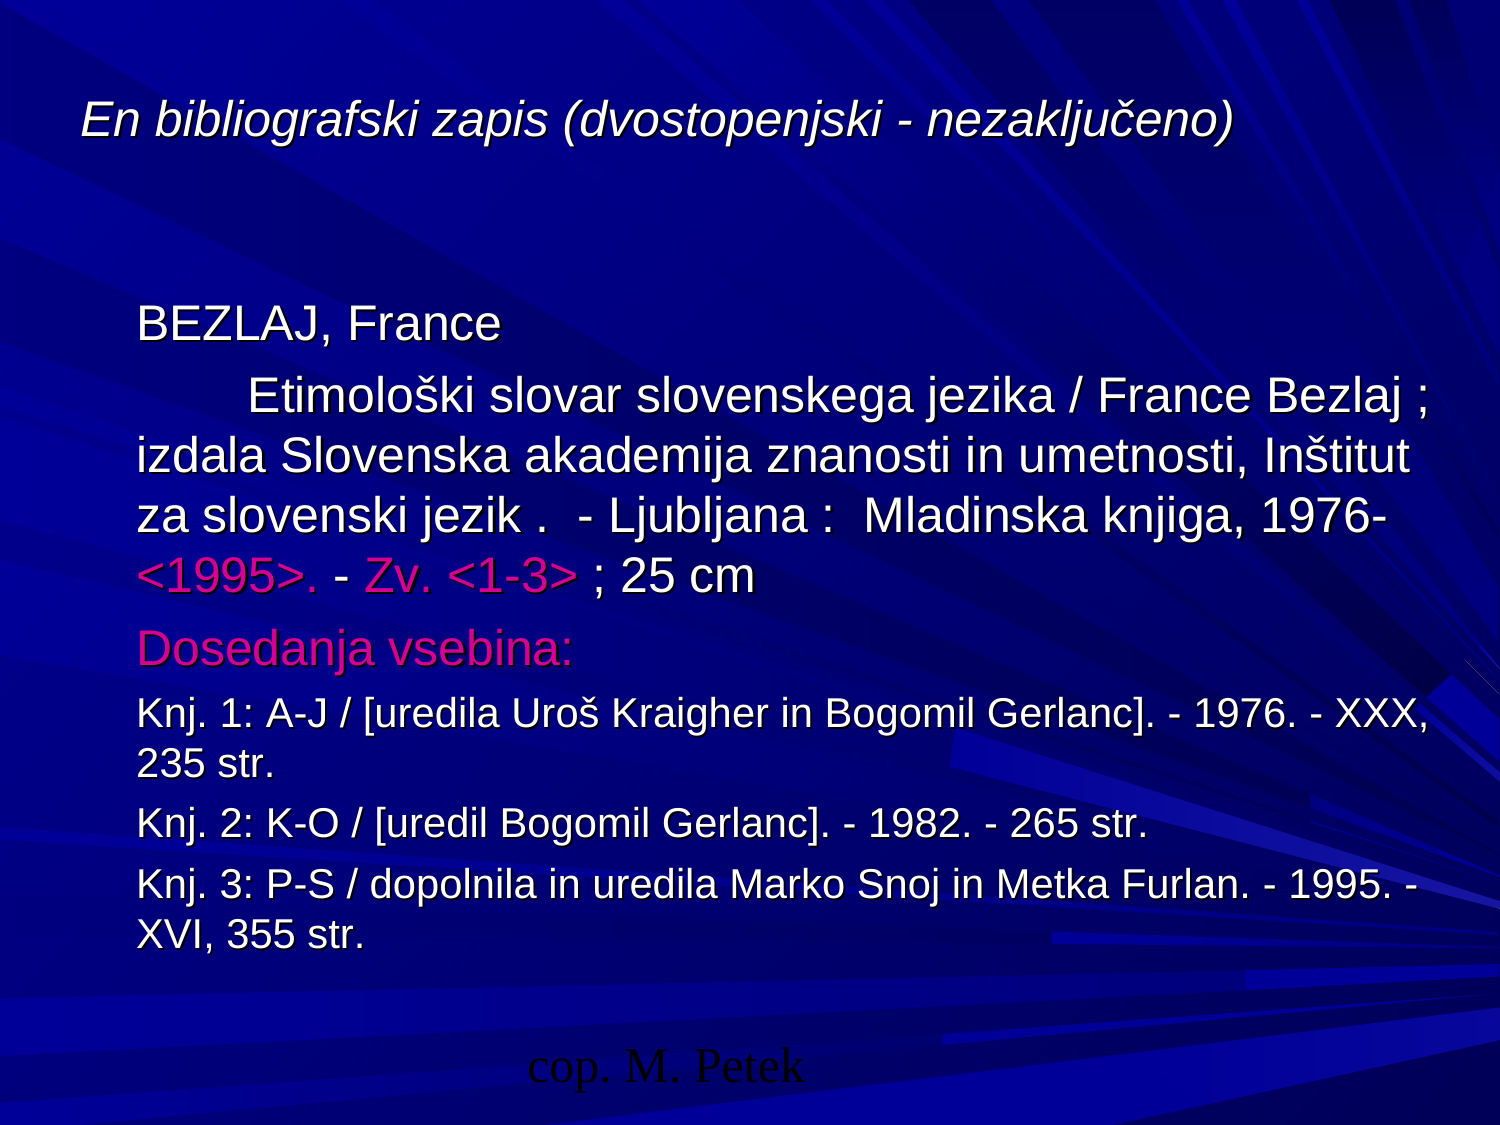

# En bibliografski zapis (dvostopenjski - nezaključeno)
	BEZLAJ, France
 Etimološki slovar slovenskega jezika / France Bezlaj ; izdala Slovenska akademija znanosti in umetnosti, Inštitut za slovenski jezik . - Ljubljana : Mladinska knjiga, 1976-<1995>. - Zv. <1-3> ; 25 cm
	Dosedanja vsebina:
	Knj. 1: A-J / [uredila Uroš Kraigher in Bogomil Gerlanc]. - 1976. - XXX, 235 str.
	Knj. 2: K-O / [uredil Bogomil Gerlanc]. - 1982. - 265 str.
	Knj. 3: P-S / dopolnila in uredila Marko Snoj in Metka Furlan. - 1995. - XVI, 355 str.
cop. M. Petek